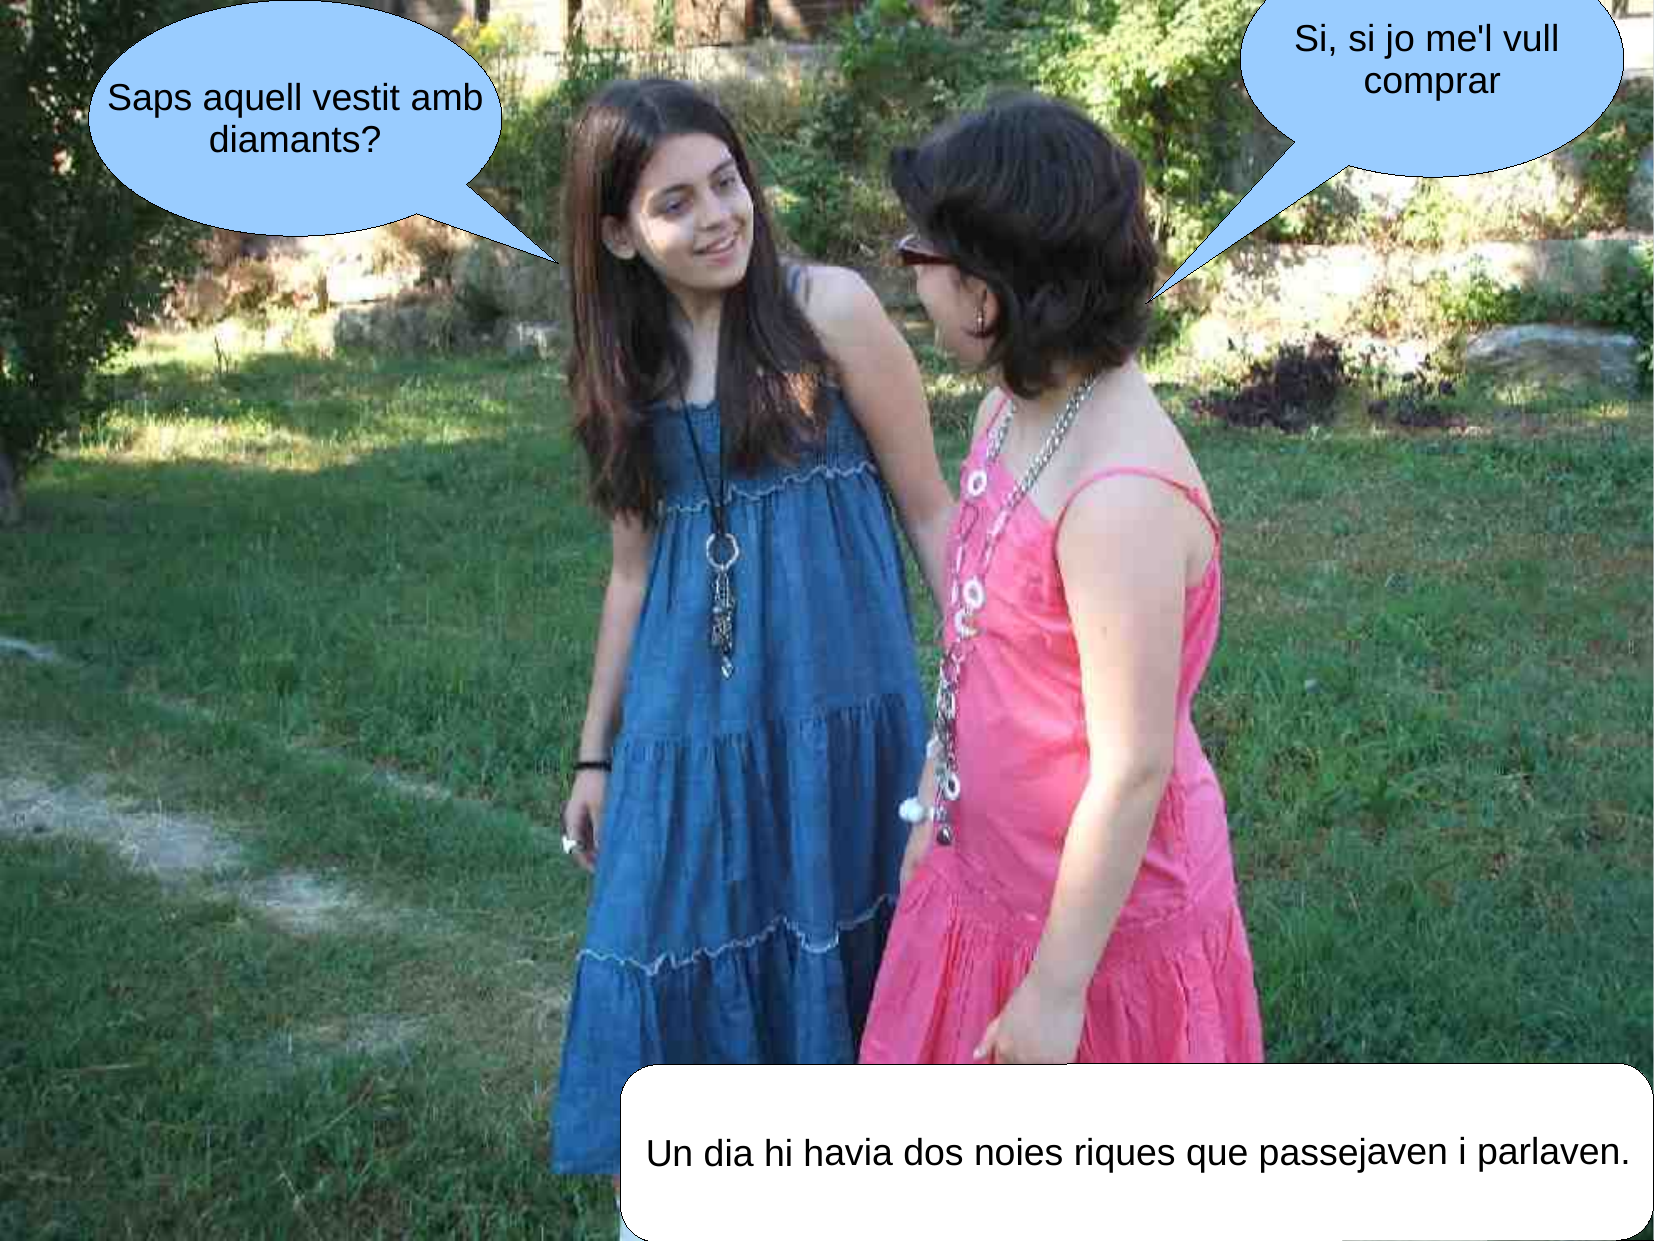

Saps aquell vestit amb
diamants?
Si, si jo me'l vull
comprar
Un dia hi havia dos noies riques que passejaven i parlaven.